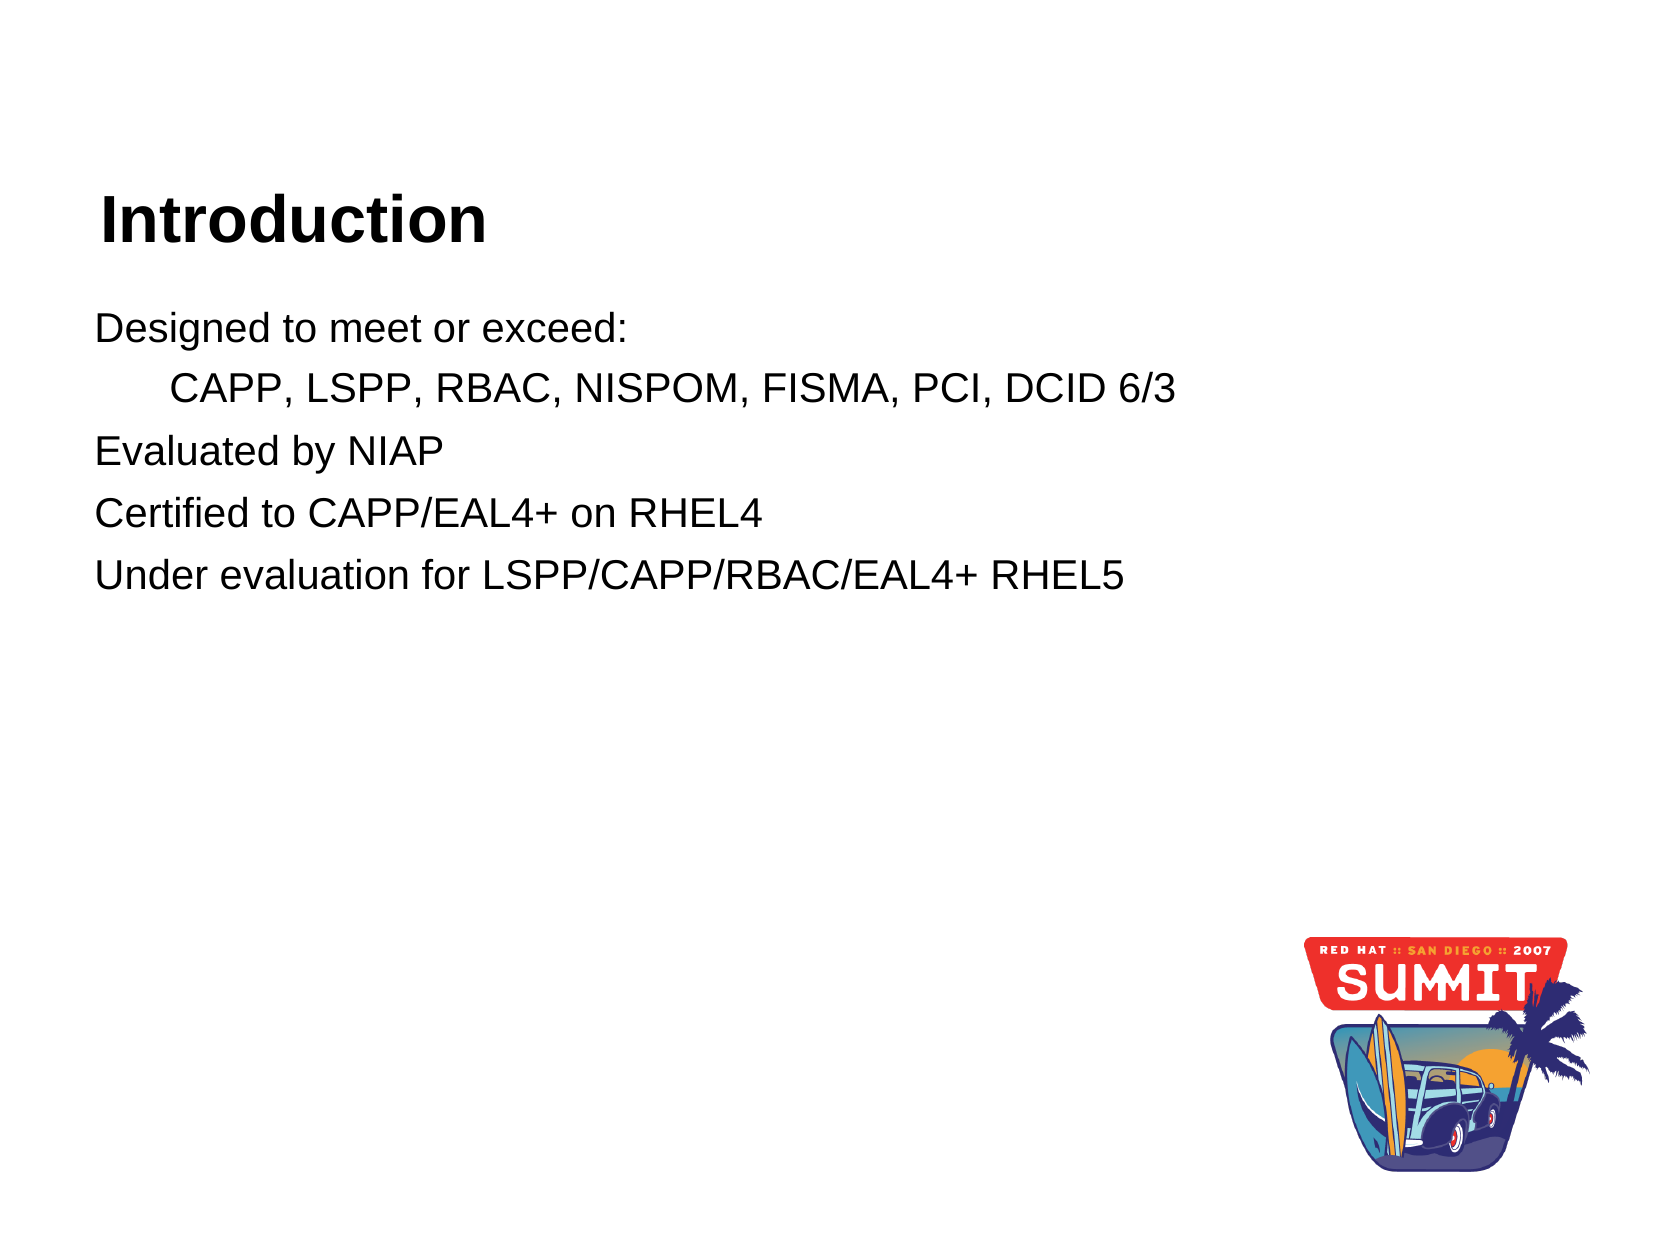

# Introduction
Designed to meet or exceed:
CAPP, LSPP, RBAC, NISPOM, FISMA, PCI, DCID 6/3
Evaluated by NIAP
Certified to CAPP/EAL4+ on RHEL4
Under evaluation for LSPP/CAPP/RBAC/EAL4+ RHEL5